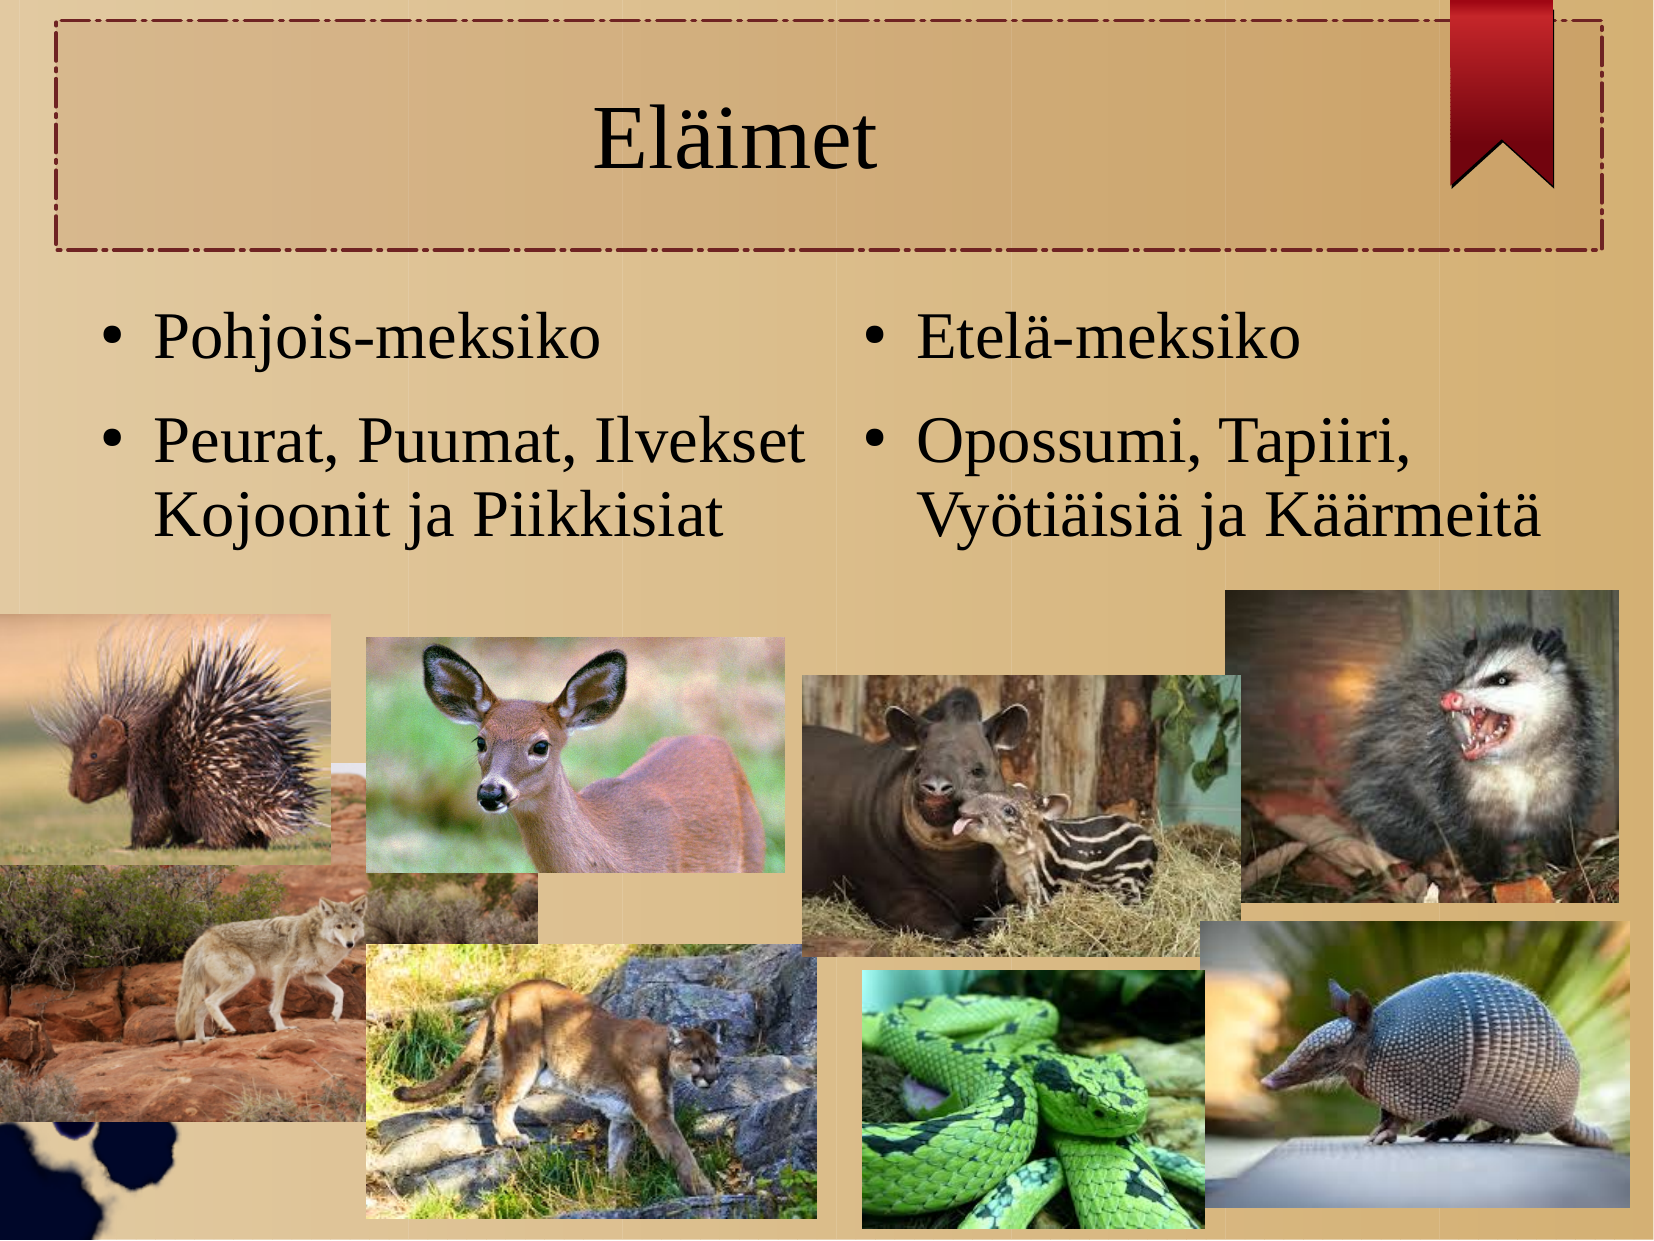

# Eläimet
Pohjois-meksiko
Peurat, Puumat, Ilvekset Kojoonit ja Piikkisiat
Etelä-meksiko
Opossumi, Tapiiri, Vyötiäisiä ja Käärmeitä